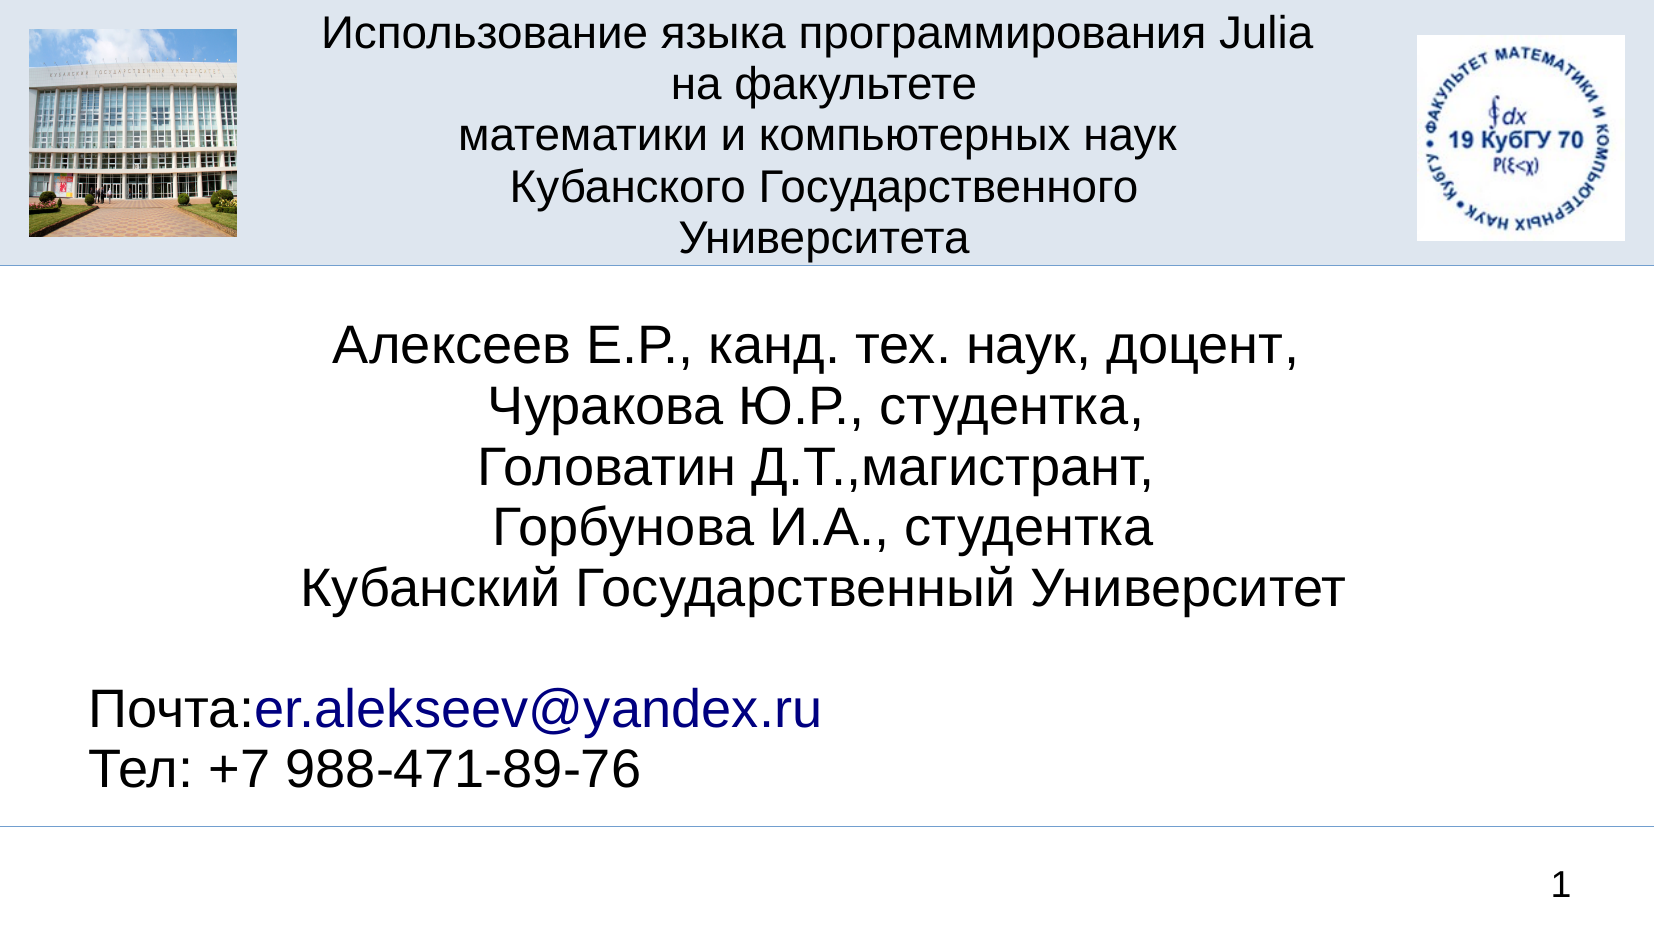

# Использование языка программирования Julia на факультете математики и компьютерных наук Кубанского Государственного Университета
Алексеев Е.Р., канд. тех. наук, доцент,
Чуракова Ю.Р., студентка,
Головатин Д.Т.,магистрант,
Горбунова И.А., студентка
Кубанский Государственный Университет
Почта:er.alekseev@yandex.ru
Тел: +7 988-471-89-76